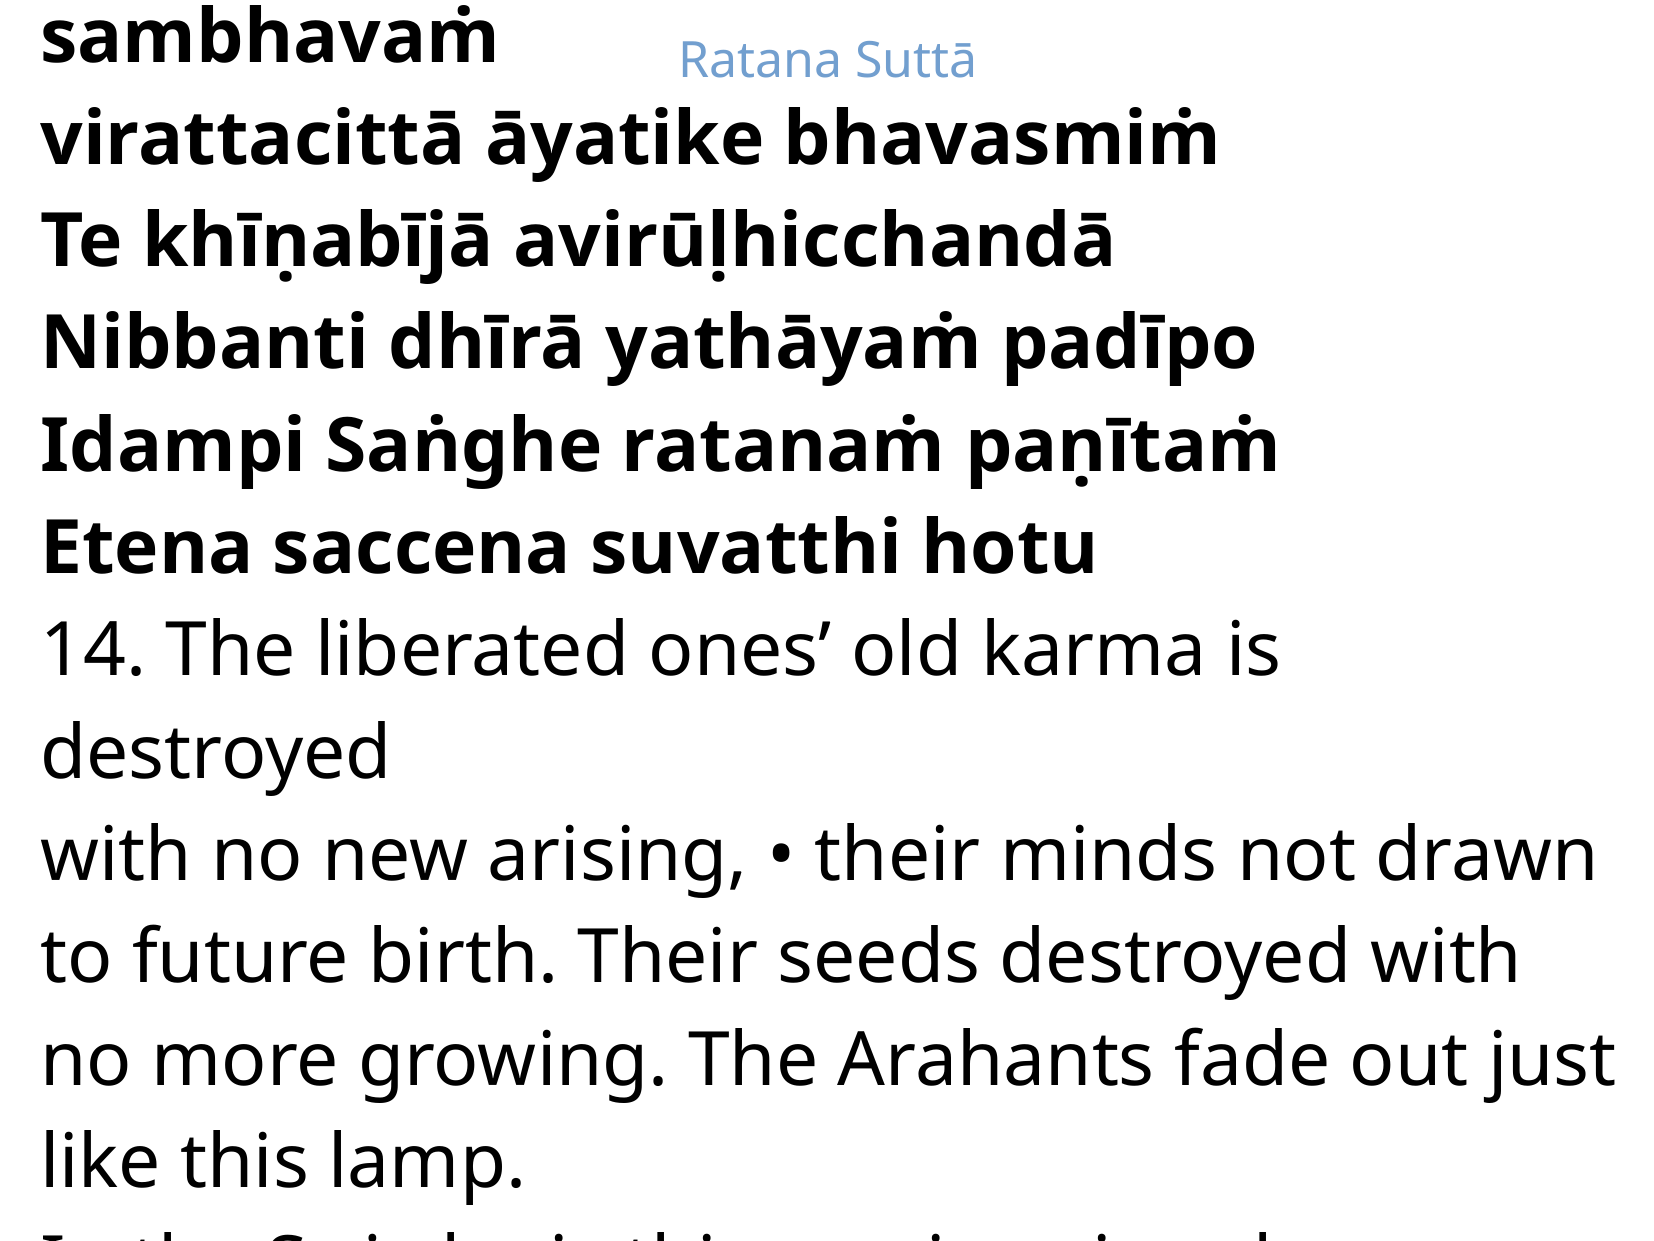

14. Khīṇaṁ purāṇaṁ navaṁ natthi sambhavaṁ
virattacittā āyatike bhavasmiṁ
Te khīṇabījā avirūḷhicchandā
Nibbanti dhīrā yathāyaṁ padīpo
Idampi Saṅghe ratanaṁ paṇītaṁ
Etena saccena suvatthi hotu
14. The liberated ones’ old karma is destroyed
with no new arising, • their minds not drawn to future birth. Their seeds destroyed with no more growing. The Arahants fade out just like this lamp.
In the Saṅgha is this precious jewel.
By this truth may there be well-being!
Ratana Suttā